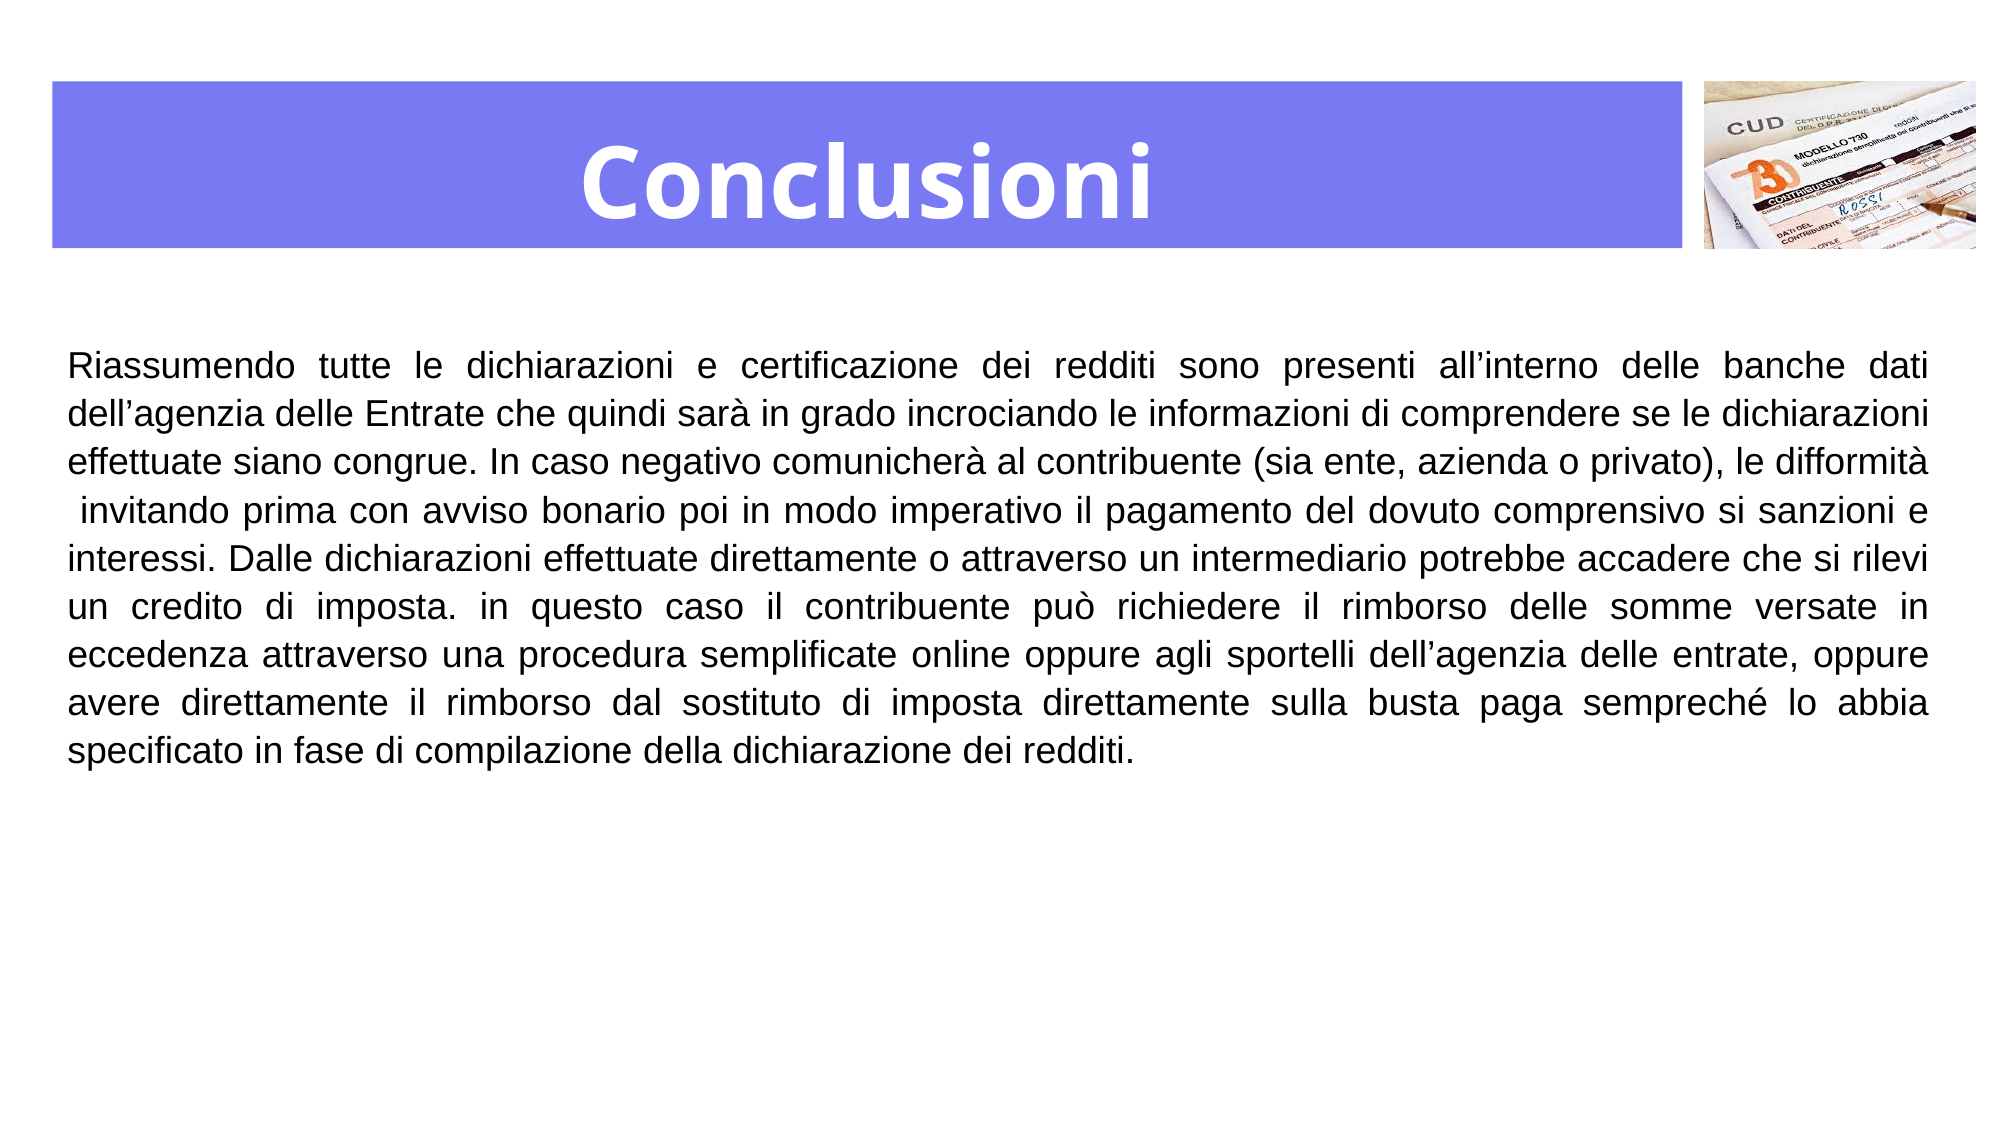

Conclusioni
# Riassumendo tutte le dichiarazioni e certificazione dei redditi sono presenti all’interno delle banche dati dell’agenzia delle Entrate che quindi sarà in grado incrociando le informazioni di comprendere se le dichiarazioni effettuate siano congrue. In caso negativo comunicherà al contribuente (sia ente, azienda o privato), le difformità invitando prima con avviso bonario poi in modo imperativo il pagamento del dovuto comprensivo si sanzioni e interessi. Dalle dichiarazioni effettuate direttamente o attraverso un intermediario potrebbe accadere che si rilevi un credito di imposta. in questo caso il contribuente può richiedere il rimborso delle somme versate in eccedenza attraverso una procedura semplificate online oppure agli sportelli dell’agenzia delle entrate, oppure avere direttamente il rimborso dal sostituto di imposta direttamente sulla busta paga sempreché lo abbia specificato in fase di compilazione della dichiarazione dei redditi.